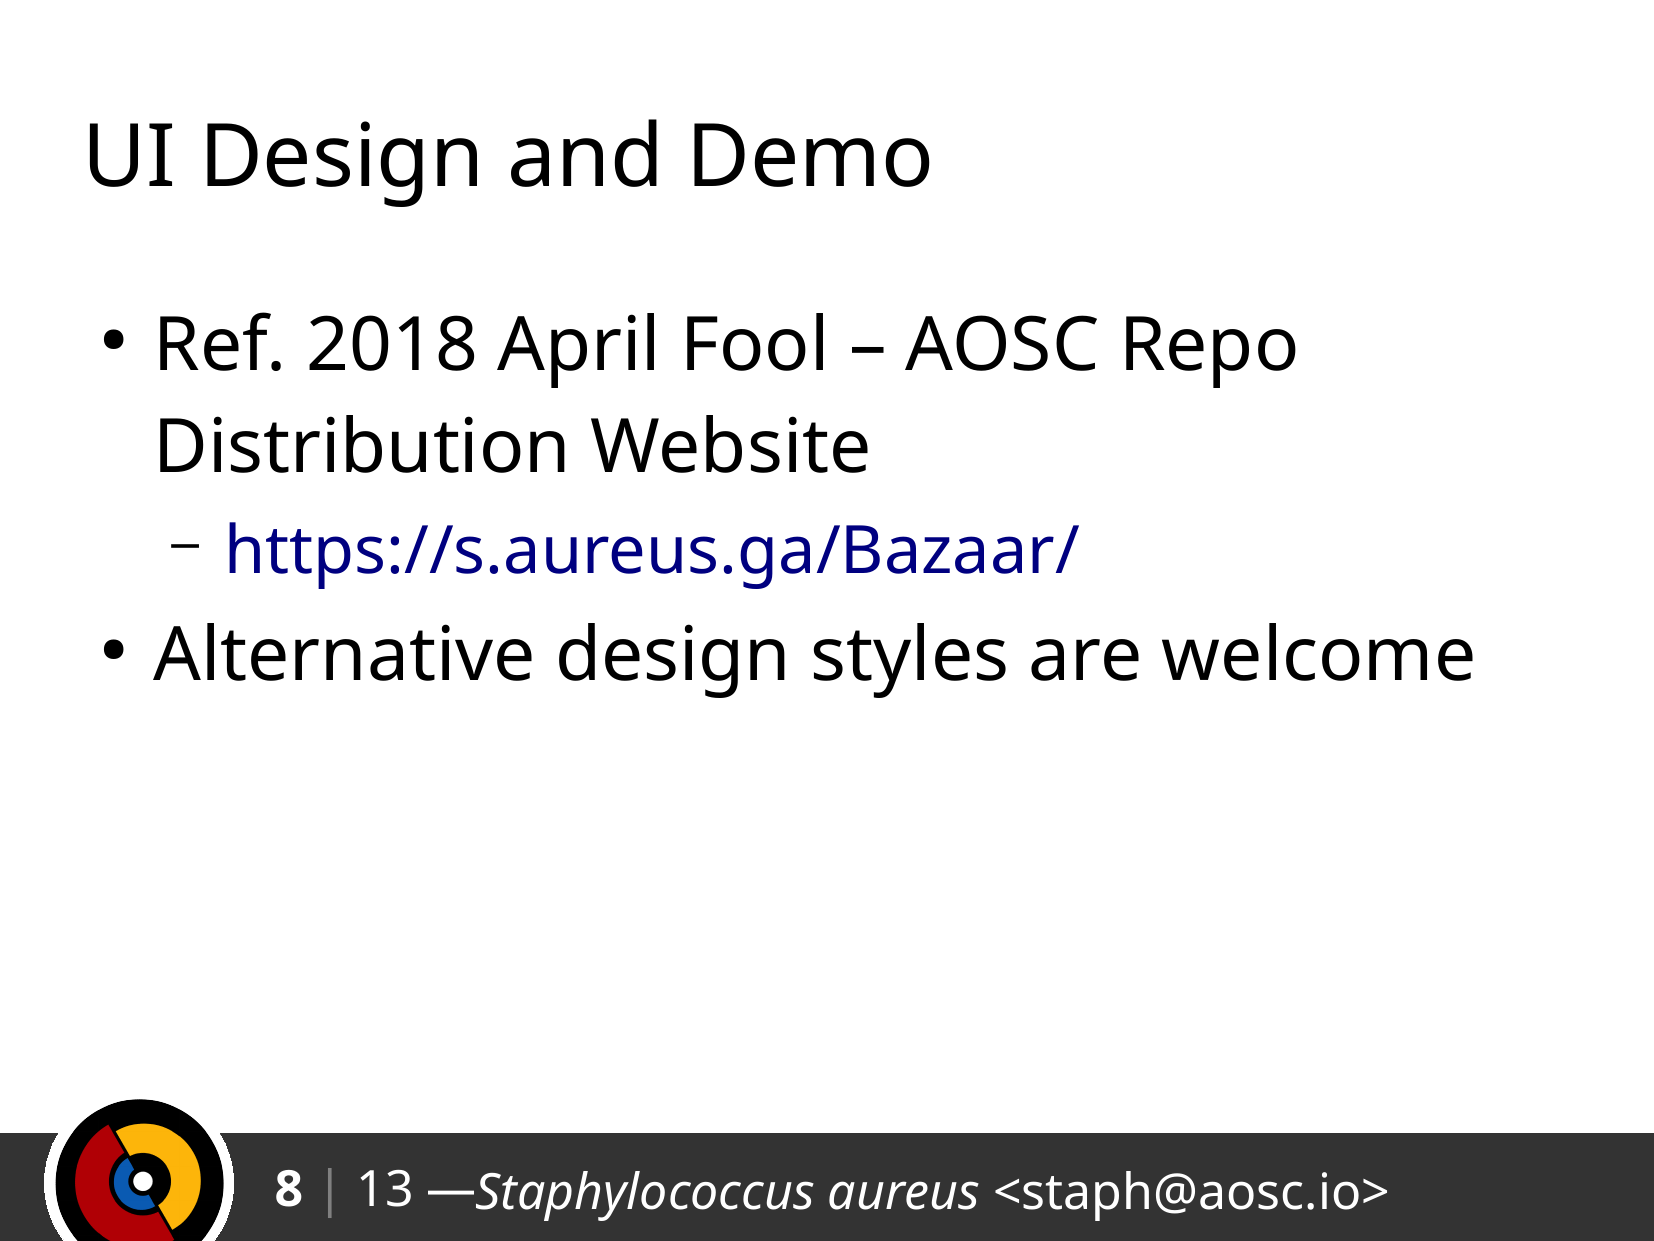

# UI Design and Demo
Ref. 2018 April Fool – AOSC Repo Distribution Website
https://s.aureus.ga/Bazaar/
Alternative design styles are welcome